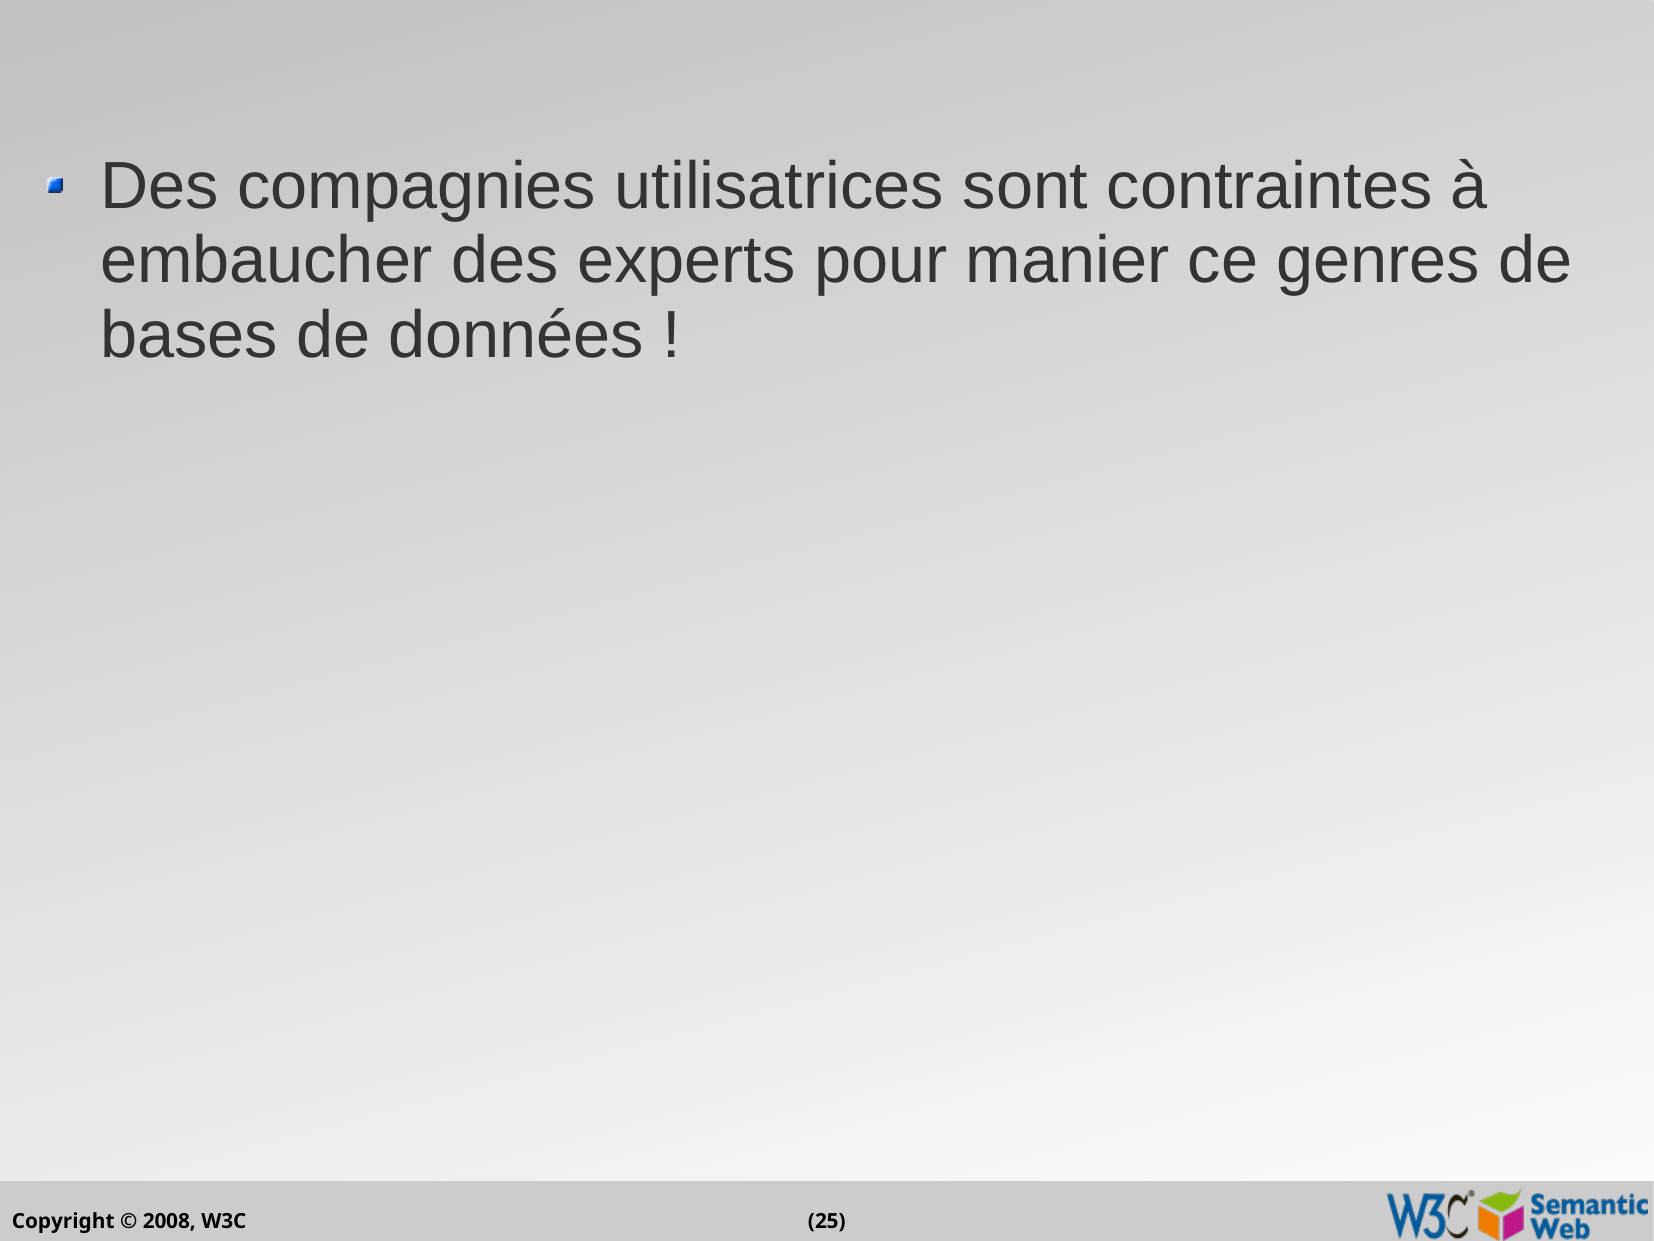

# Des compagnies utilisatrices sont contraintes à embaucher des experts pour manier ce genres de bases de données !